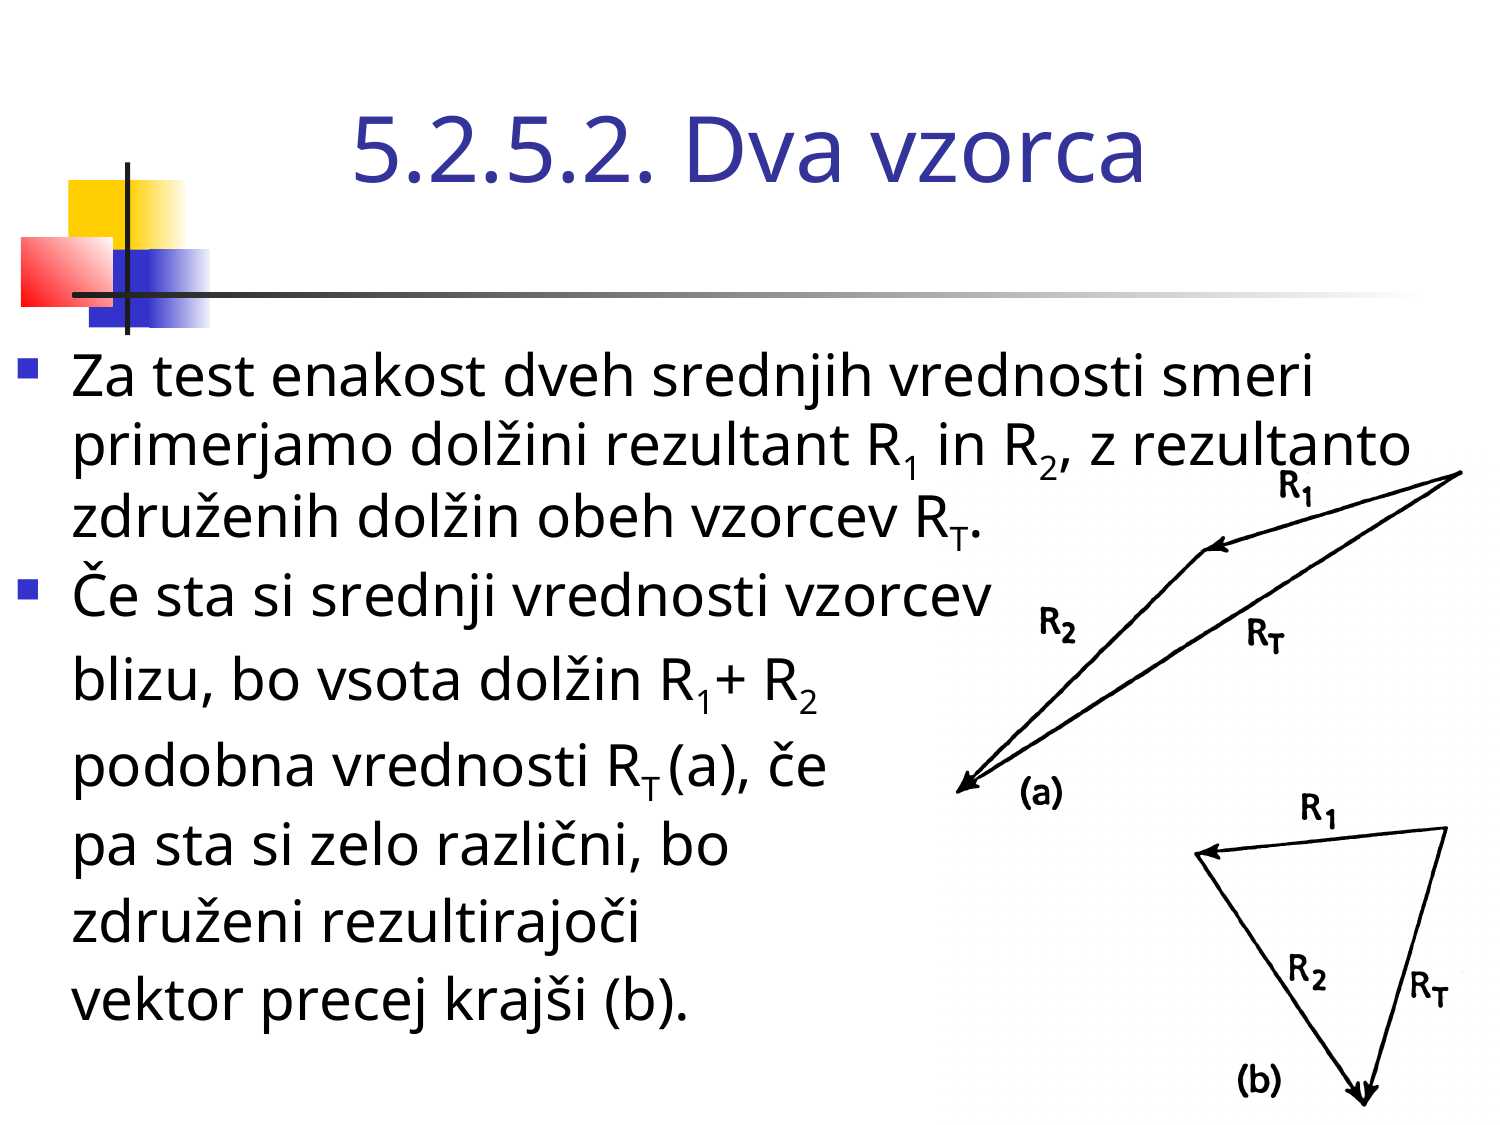

# 5.2.5.2. Dva vzorca
Za test enakost dveh srednjih vrednosti smeri primerjamo dolžini rezultant R1 in R2, z rezultanto združenih dolžin obeh vzorcev RT.
Če sta si srednji vrednosti vzorcev
	blizu, bo vsota dolžin R1+ R2
	podobna vrednosti RT (a), če
	pa sta si zelo različni, bo
	združeni rezultirajoči
	vektor precej krajši (b).